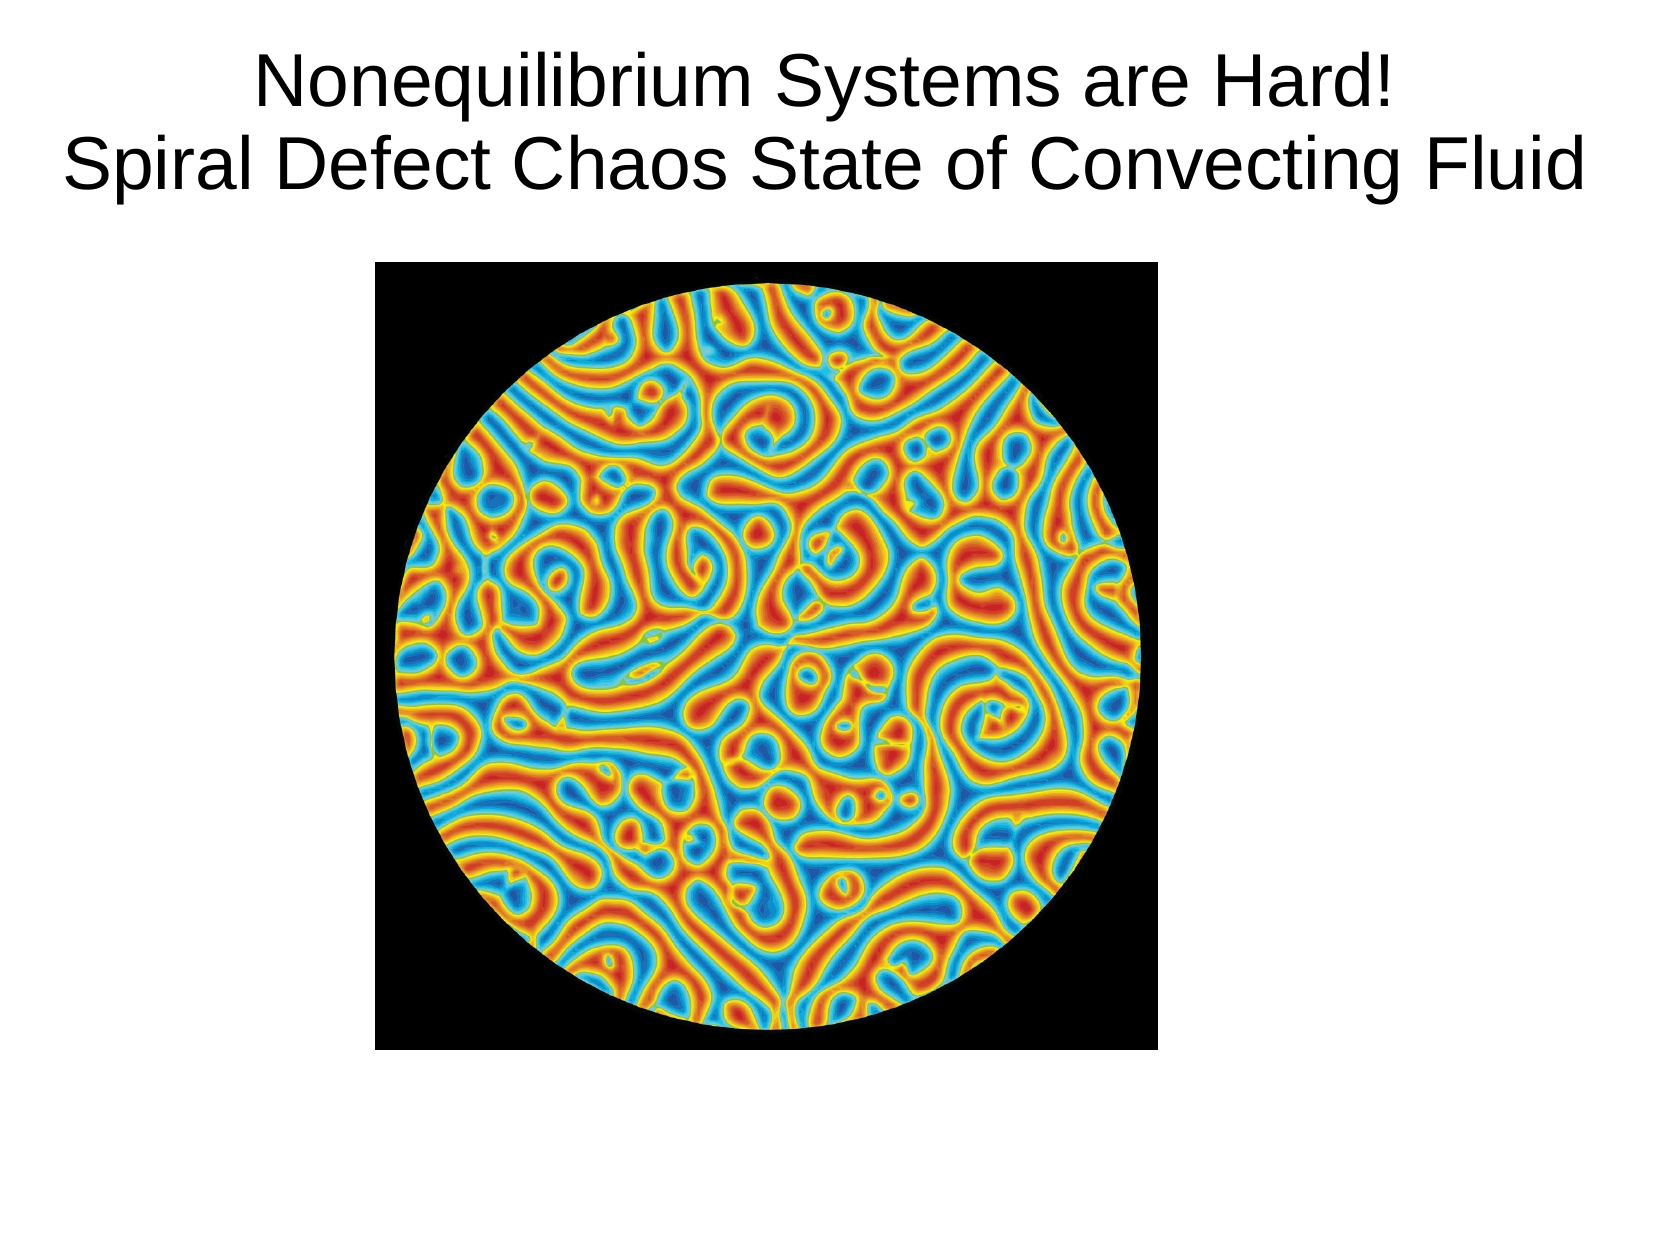

# Nonequilibrium Systems are Hard! Spiral Defect Chaos State of Convecting Fluid